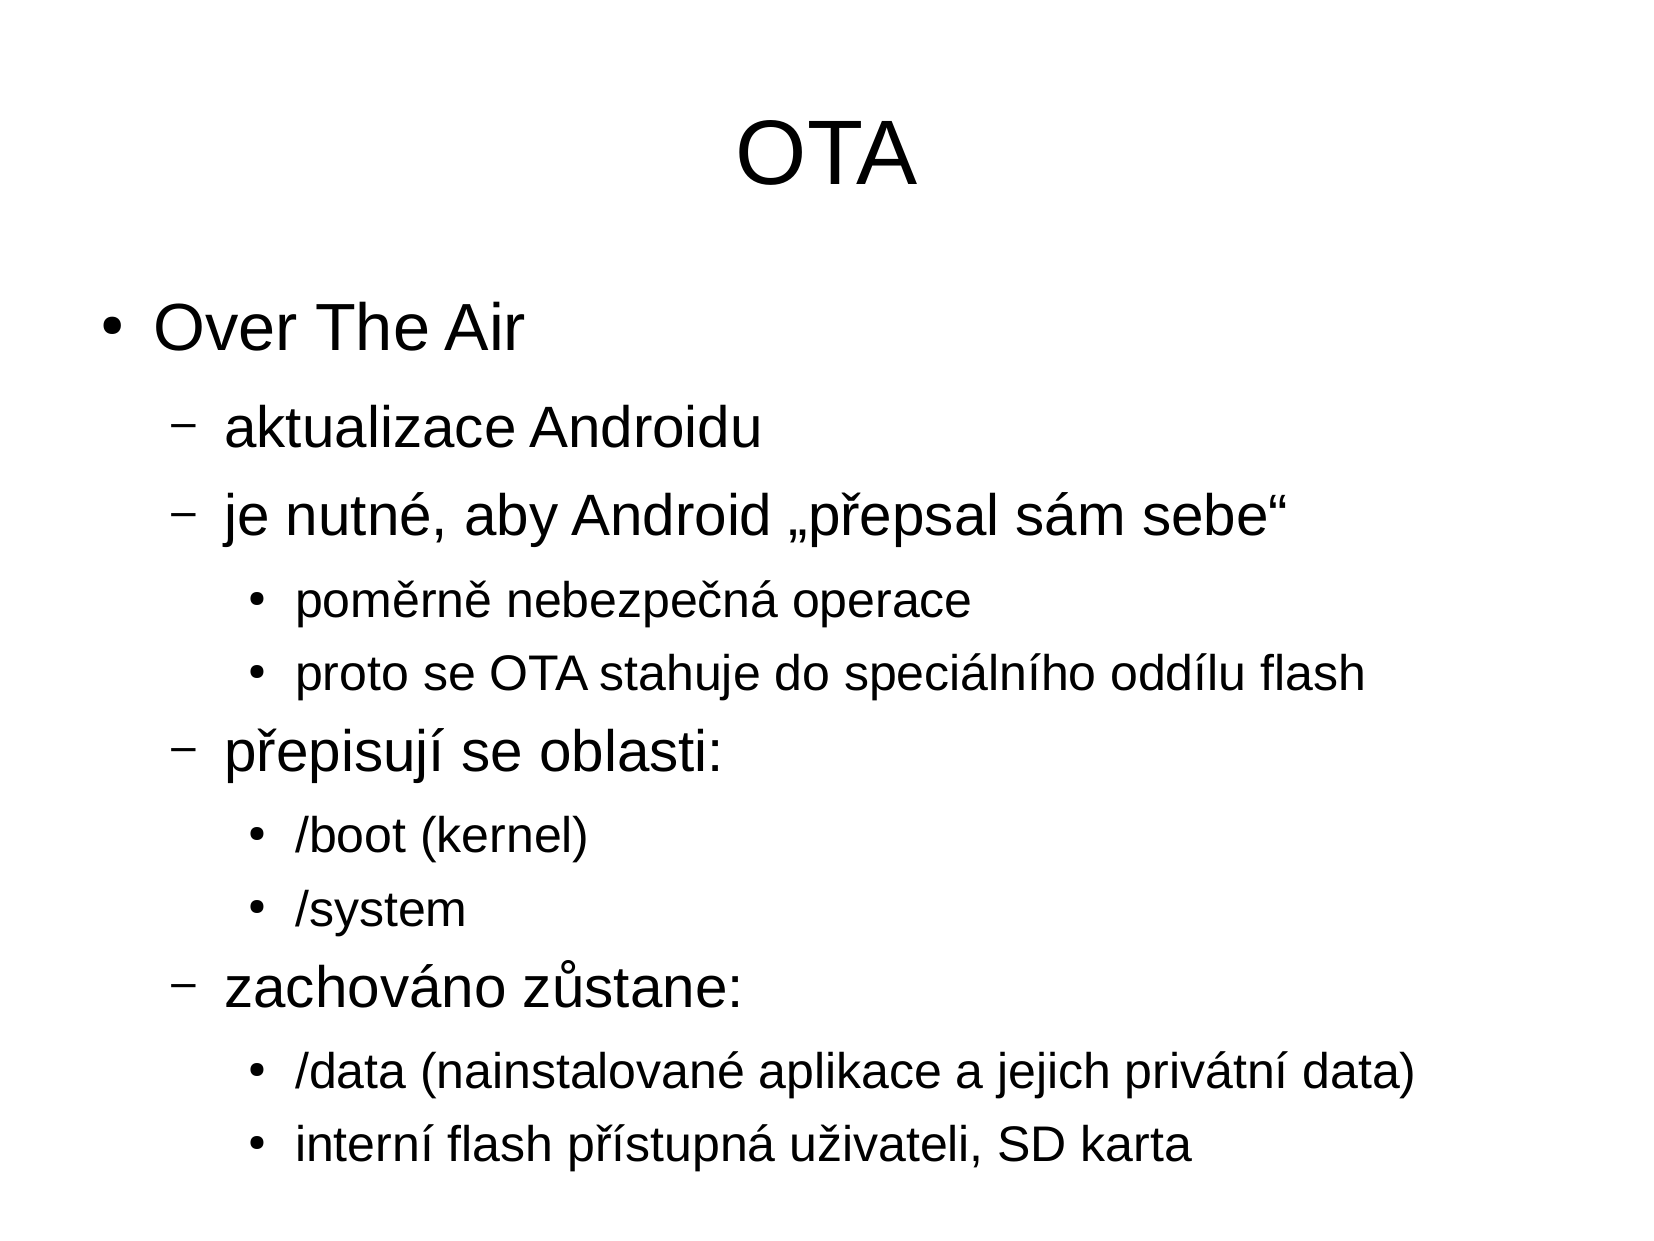

# OTA
Over The Air
aktualizace Androidu
je nutné, aby Android „přepsal sám sebe“
poměrně nebezpečná operace
proto se OTA stahuje do speciálního oddílu flash
přepisují se oblasti:
/boot (kernel)
/system
zachováno zůstane:
/data (nainstalované aplikace a jejich privátní data)
interní flash přístupná uživateli, SD karta